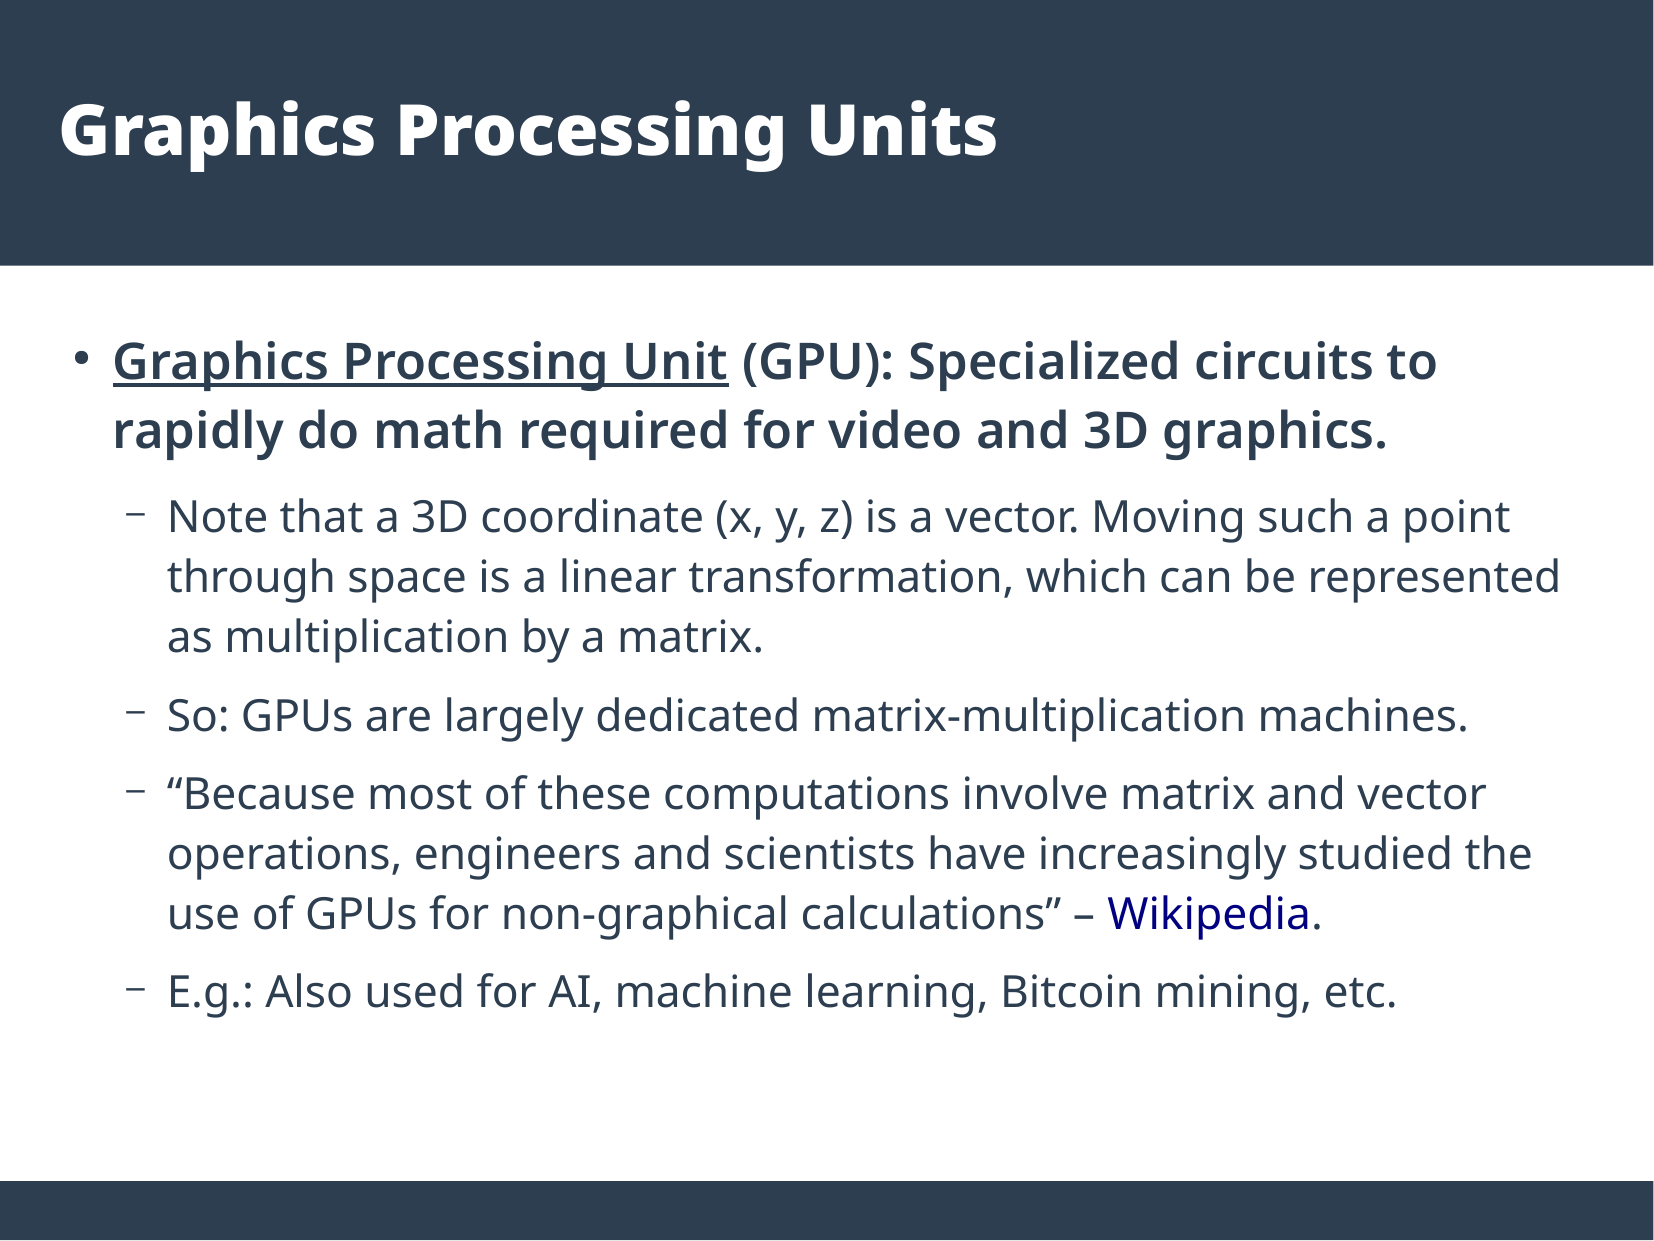

# Graphics Processing Units
Graphics Processing Unit (GPU): Specialized circuits to rapidly do math required for video and 3D graphics.
Note that a 3D coordinate (x, y, z) is a vector. Moving such a point through space is a linear transformation, which can be represented as multiplication by a matrix.
So: GPUs are largely dedicated matrix-multiplication machines.
“Because most of these computations involve matrix and vector operations, engineers and scientists have increasingly studied the use of GPUs for non-graphical calculations” – Wikipedia.
E.g.: Also used for AI, machine learning, Bitcoin mining, etc.